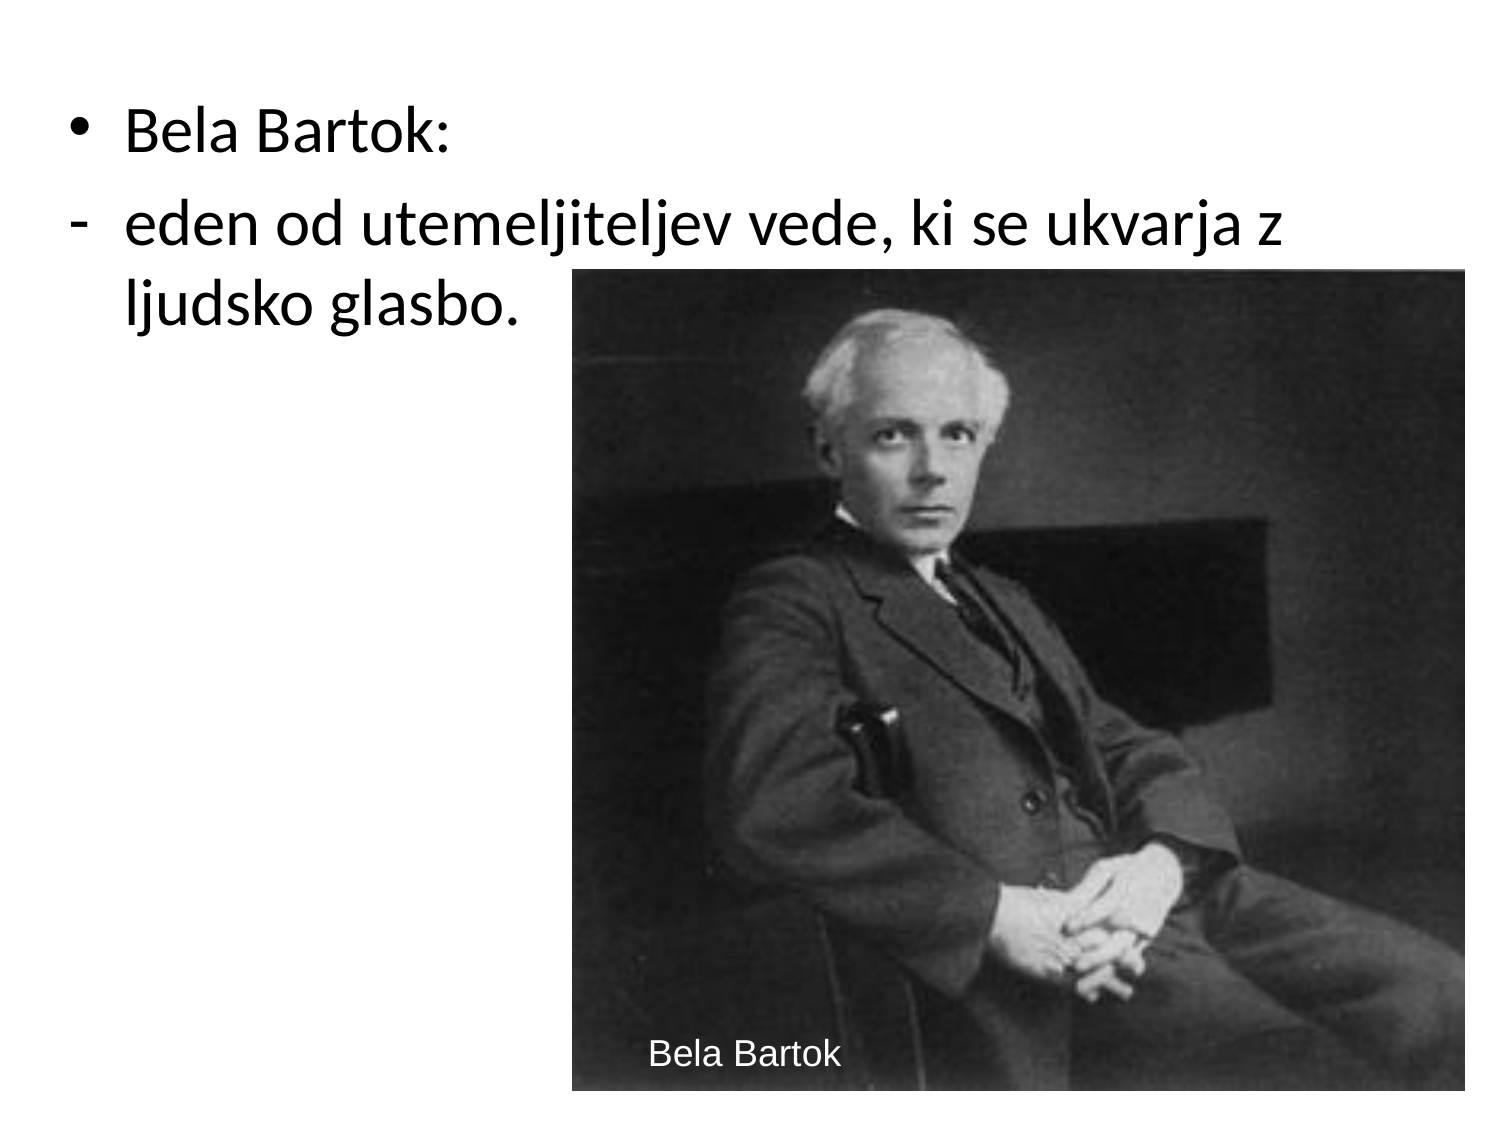

# Bela Bartok:
eden od utemeljiteljev vede, ki se ukvarja z ljudsko glasbo.
Bela Bartok